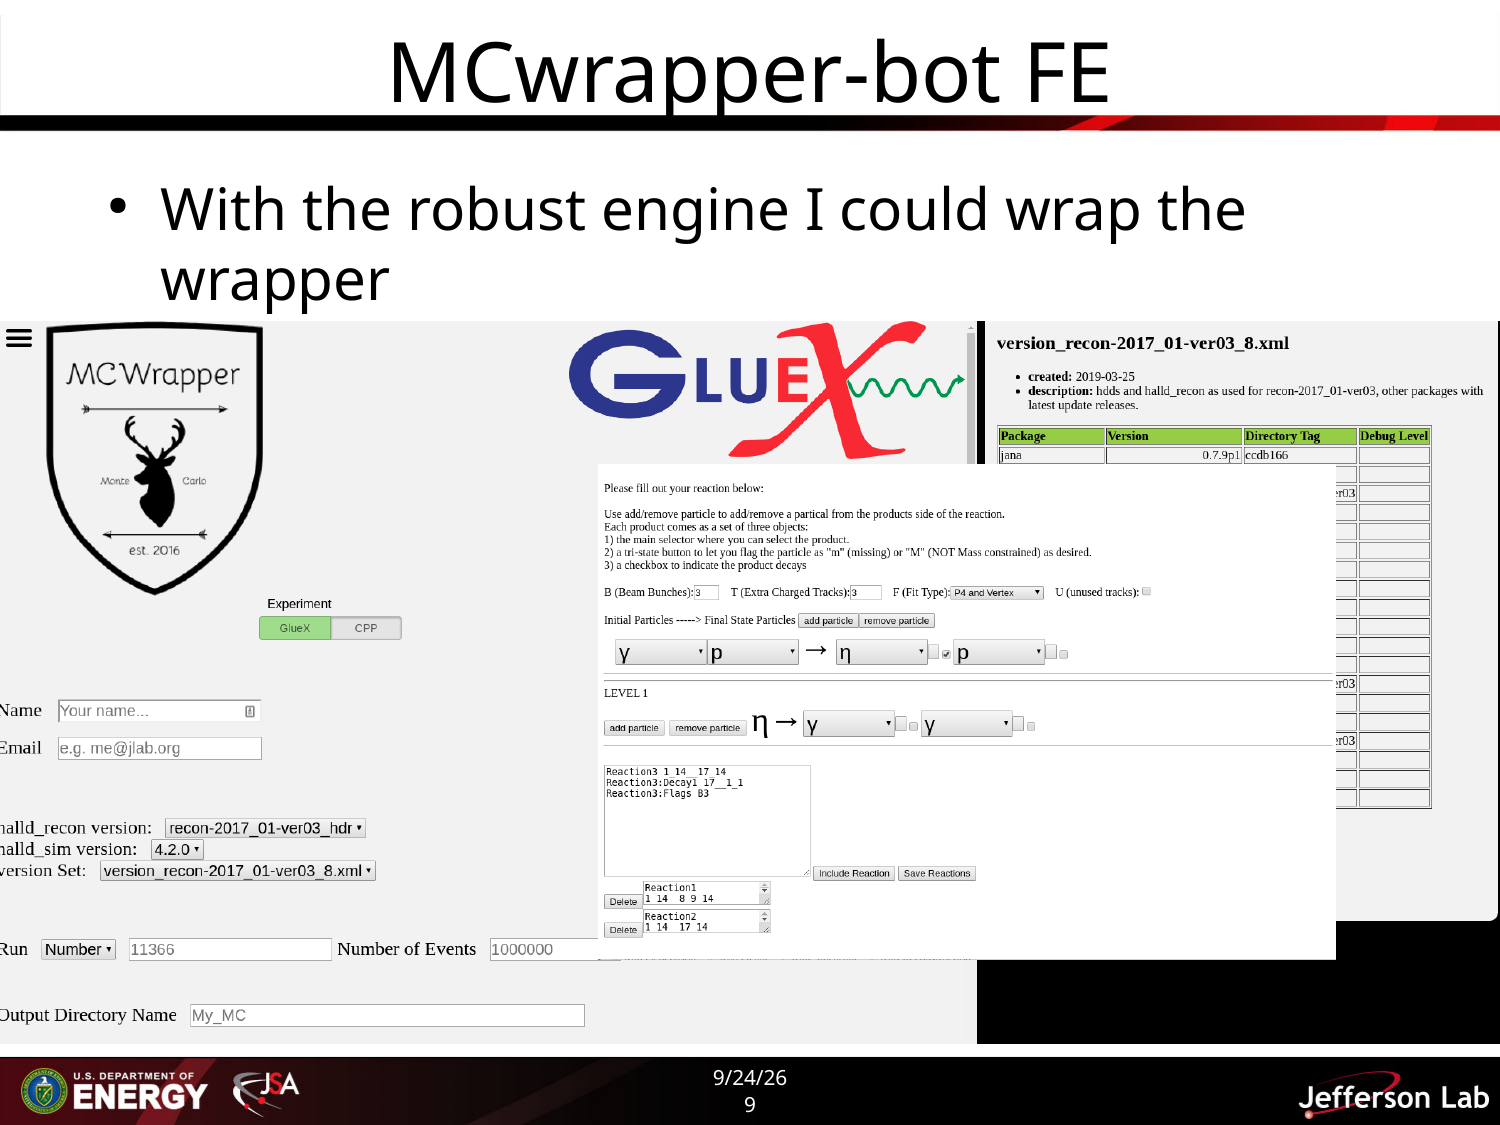

# MCwrapper-bot FE
With the robust engine I could wrap the wrapper